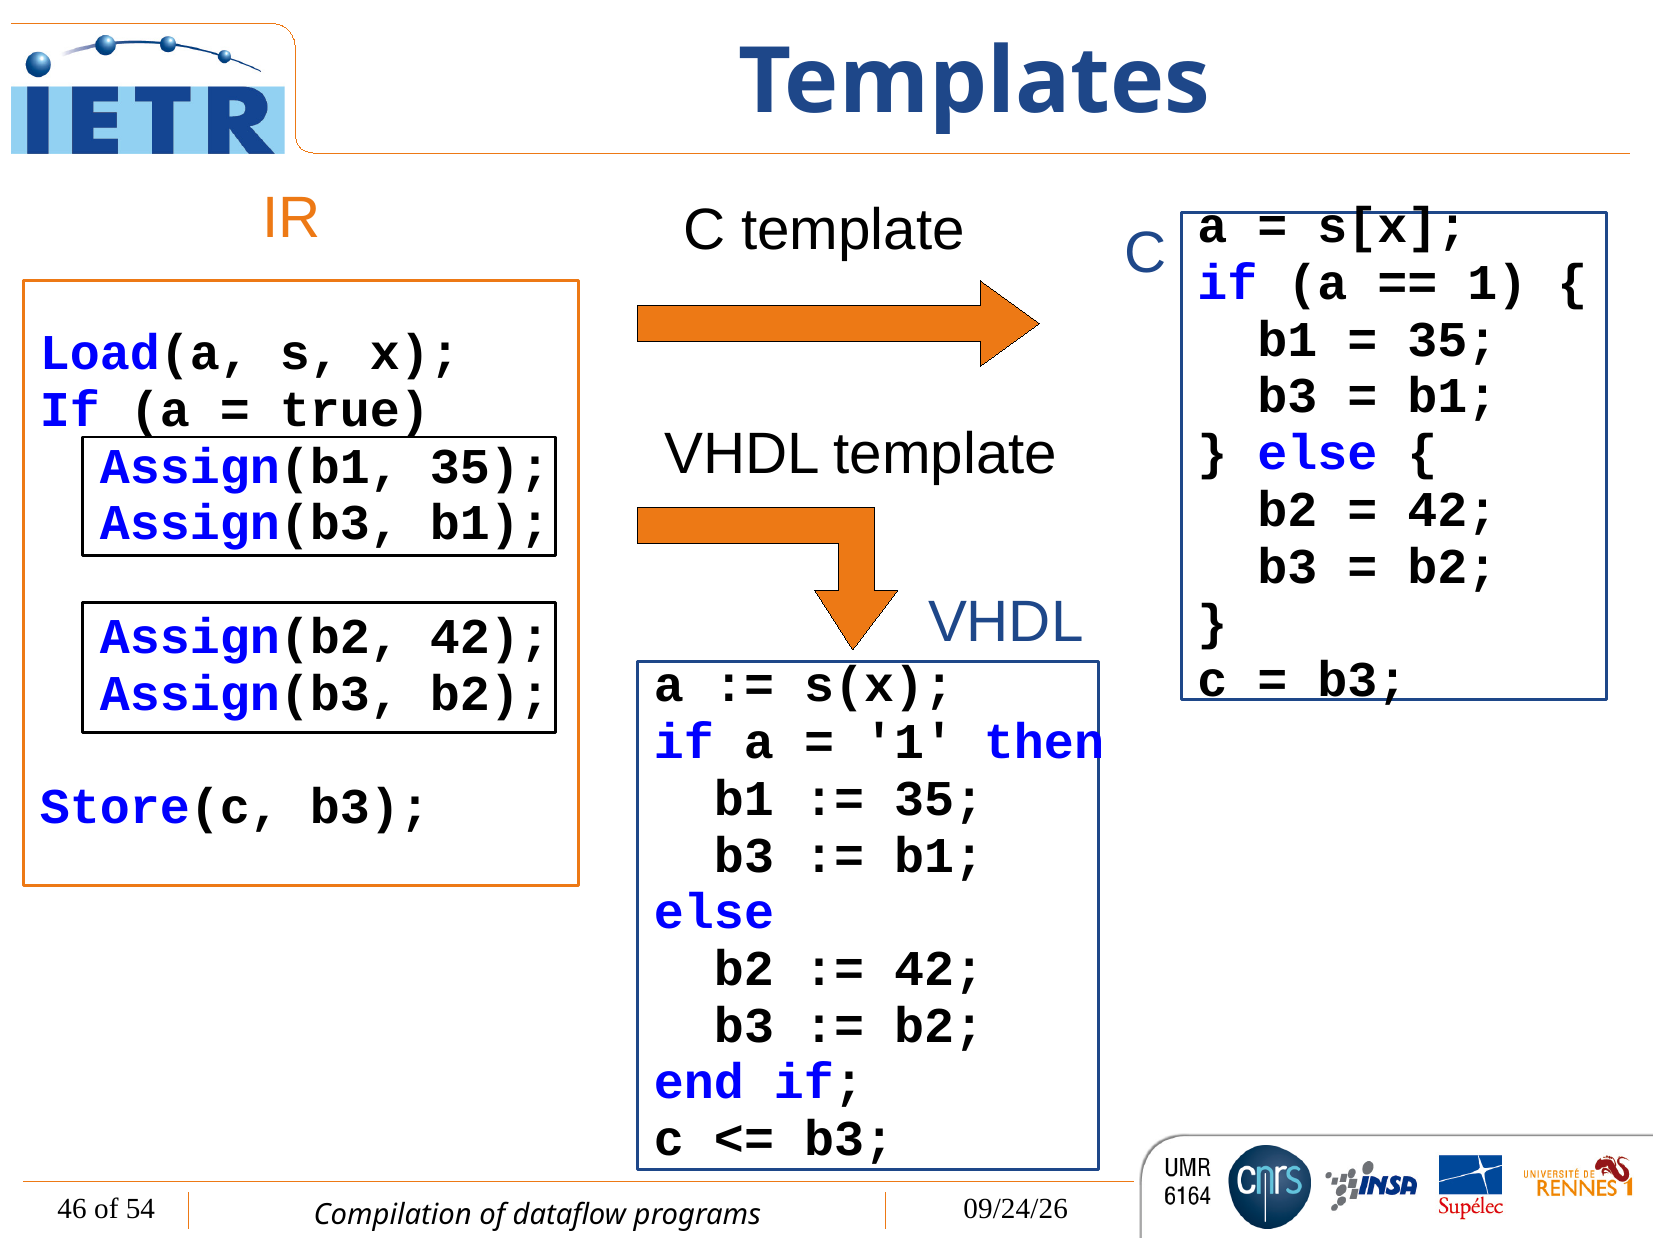

# Templates
IR
C template
C
a = s[x];
if (a == 1) {
 b1 = 35;
 b3 = b1;
} else {
 b2 = 42;
 b3 = b2;
}
c = b3;
Load(a, s, x);
If (a = true)
 Assign(b1, 35);
 Assign(b3, b1);
 Assign(b2, 42);
 Assign(b3, b2);
Store(c, b3);
VHDL template
VHDL
a := s(x);
if a = '1' then
 b1 := 35;
 b3 := b1;
else
 b2 := 42;
 b3 := b2;
end if;
c <= b3;
46
Compilation of dataflow programs